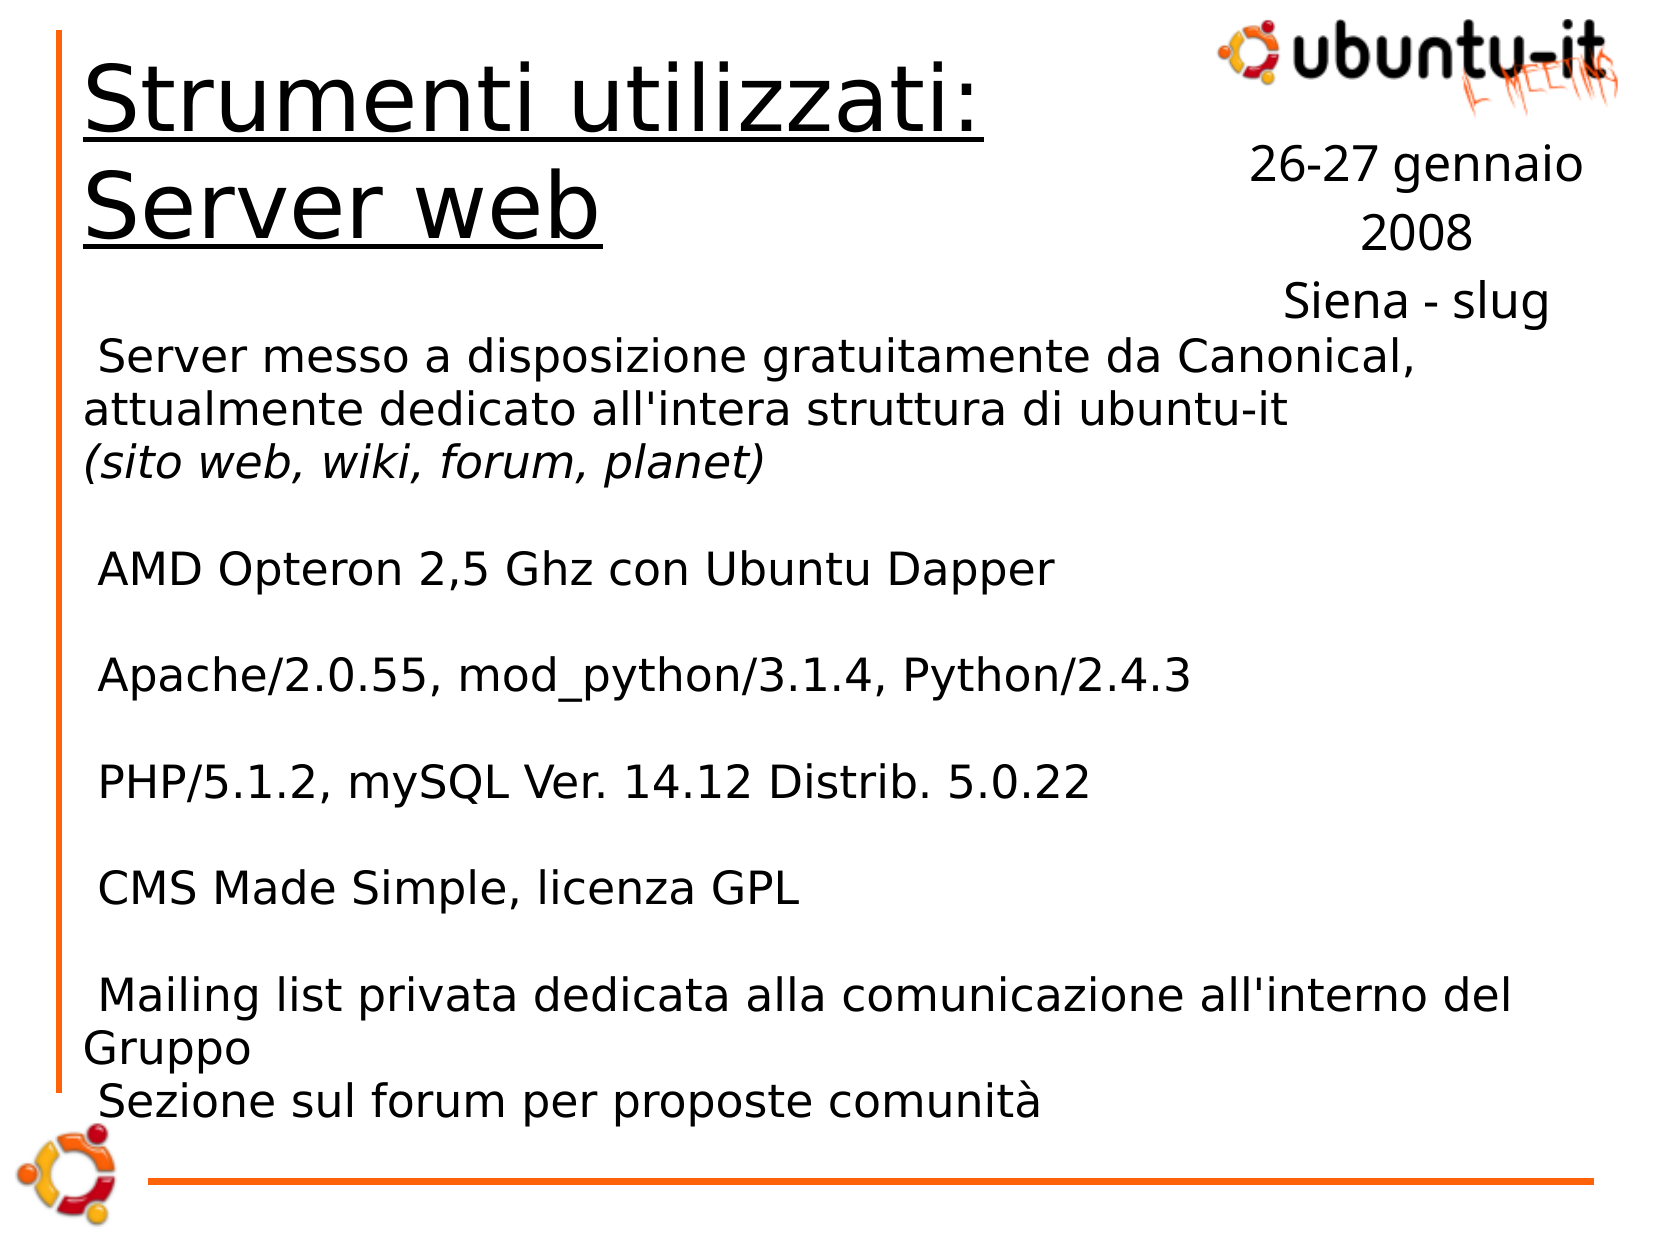

# Strumenti utilizzati: Server web
 Server messo a disposizione gratuitamente da Canonical, attualmente dedicato all'intera struttura di ubuntu-it
(sito web, wiki, forum, planet)
 AMD Opteron 2,5 Ghz con Ubuntu Dapper
 Apache/2.0.55, mod_python/3.1.4, Python/2.4.3
 PHP/5.1.2, mySQL Ver. 14.12 Distrib. 5.0.22
 CMS Made Simple, licenza GPL
 Mailing list privata dedicata alla comunicazione all'interno del Gruppo
 Sezione sul forum per proposte comunità